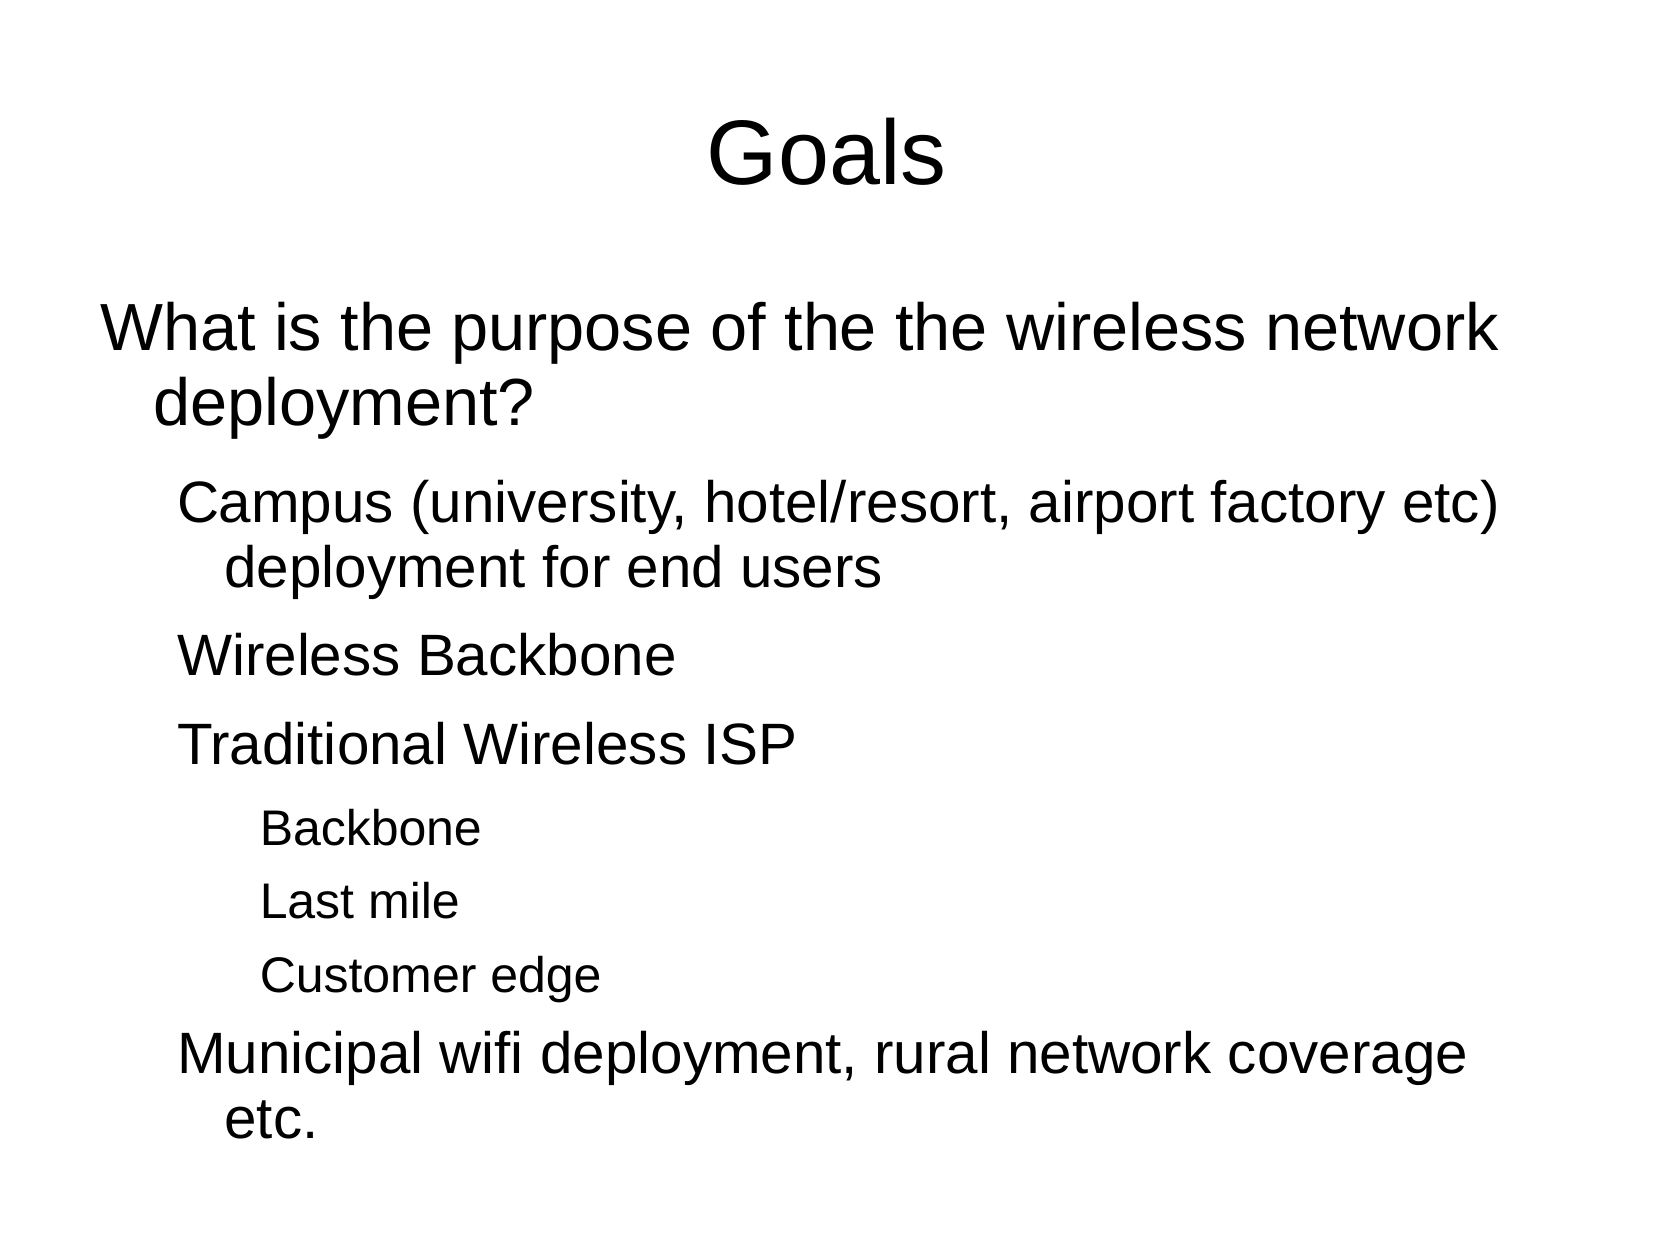

# Goals
What is the purpose of the the wireless network deployment?
Campus (university, hotel/resort, airport factory etc) deployment for end users
Wireless Backbone
Traditional Wireless ISP
Backbone
Last mile
Customer edge
Municipal wifi deployment, rural network coverage etc.